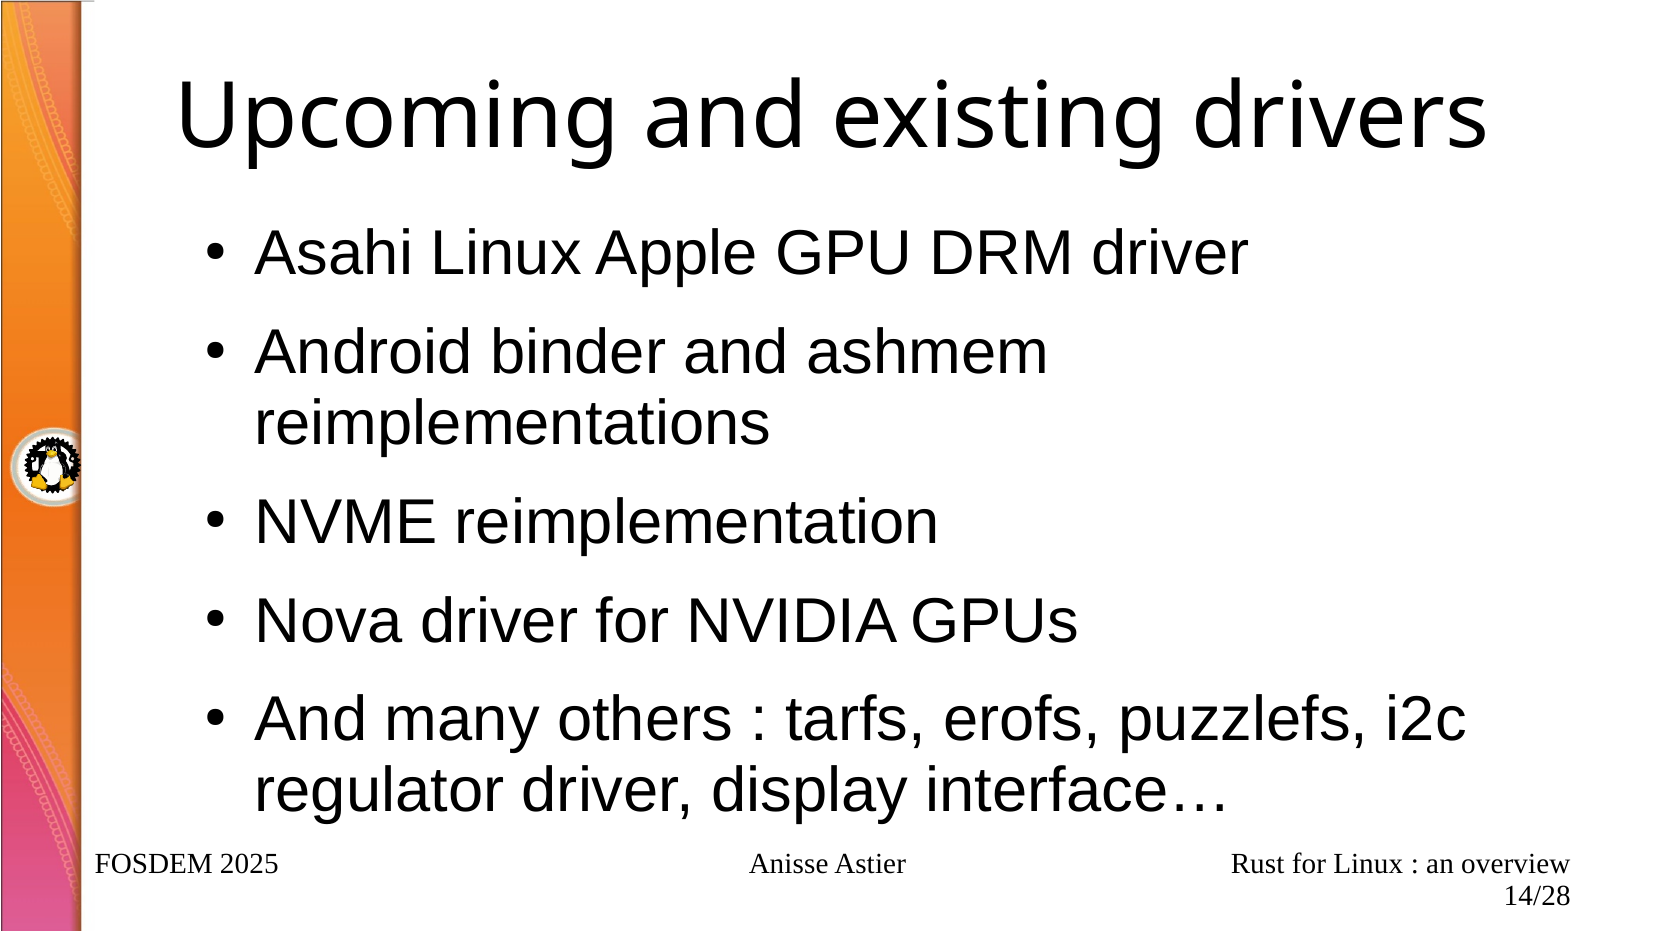

# Upcoming and existing drivers
Asahi Linux Apple GPU DRM driver
Android binder and ashmem reimplementations
NVME reimplementation
Nova driver for NVIDIA GPUs
And many others : tarfs, erofs, puzzlefs, i2c regulator driver, display interface…
14